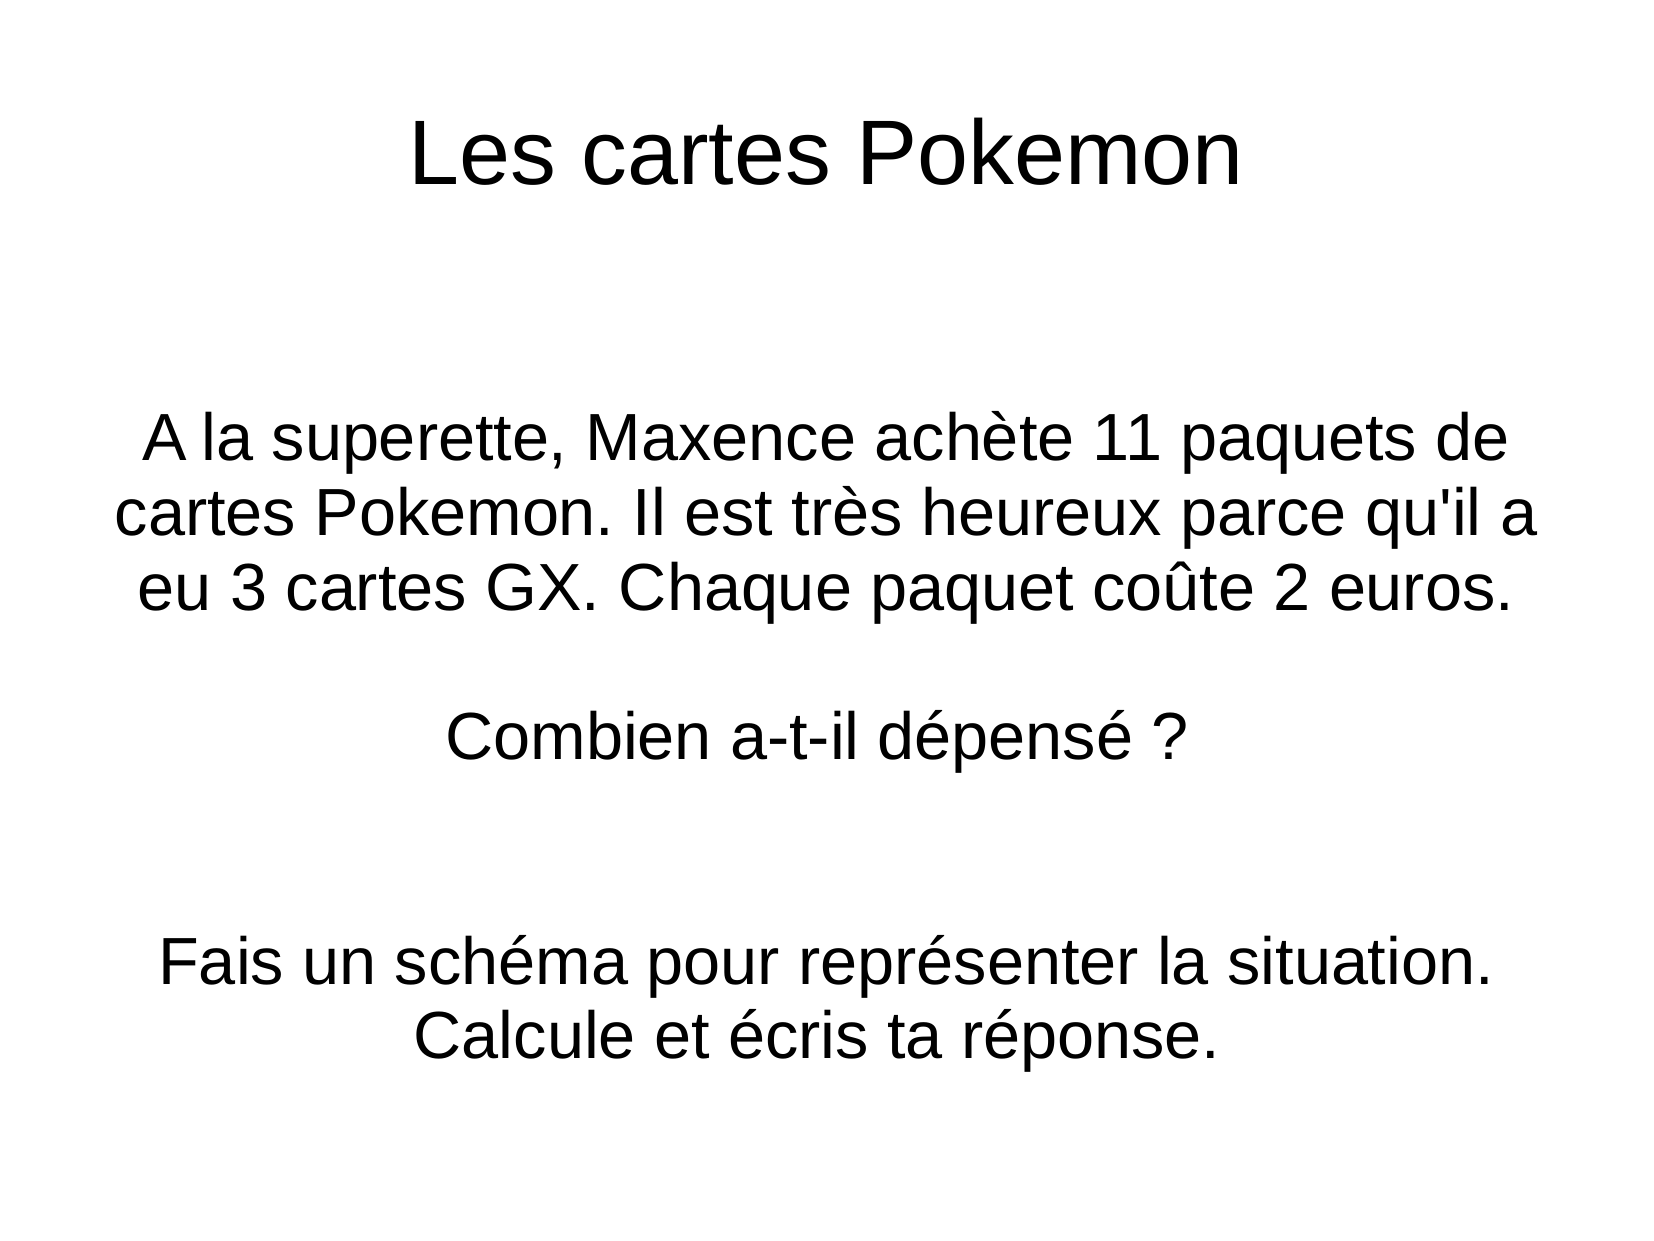

# Les cartes Pokemon
A la superette, Maxence achète 11 paquets de cartes Pokemon. Il est très heureux parce qu'il a eu 3 cartes GX. Chaque paquet coûte 2 euros.
Combien a-t-il dépensé ?
Fais un schéma pour représenter la situation.
Calcule et écris ta réponse.